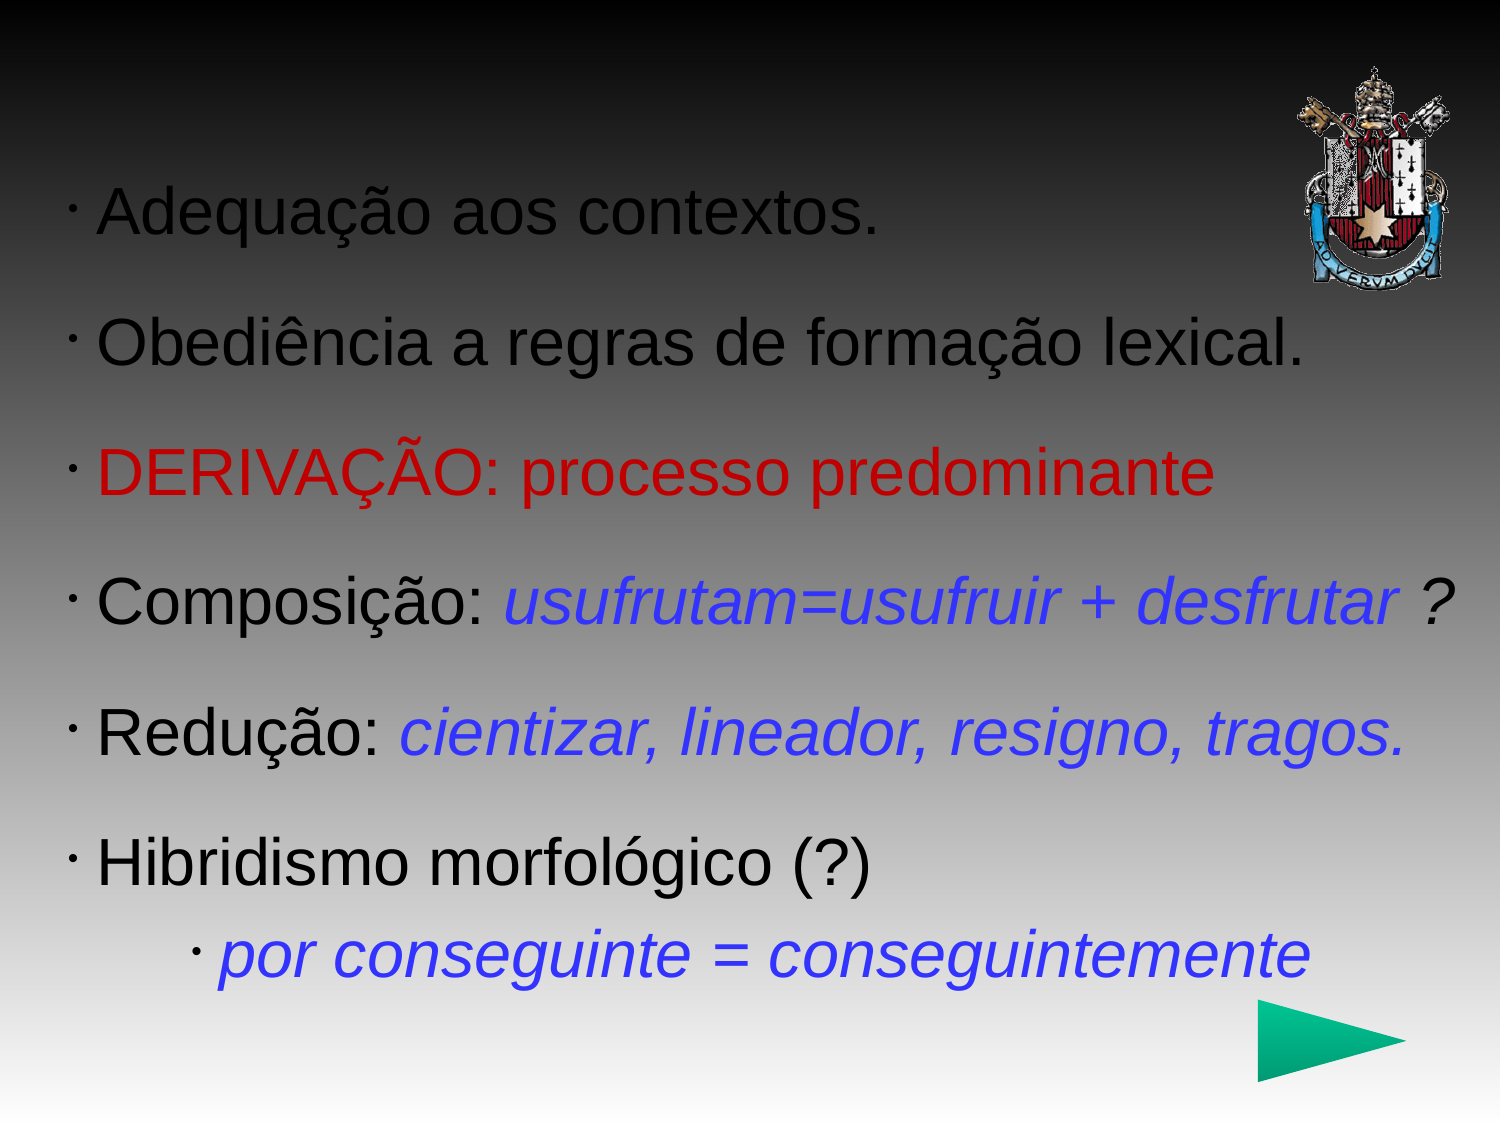

# Adequação aos contextos.
Obediência a regras de formação lexical.
DERIVAÇÃO: processo predominante
Composição: usufrutam=usufruir + desfrutar ?
Redução: cientizar, lineador, resigno, tragos.
Hibridismo morfológico (?)
por conseguinte = conseguintemente